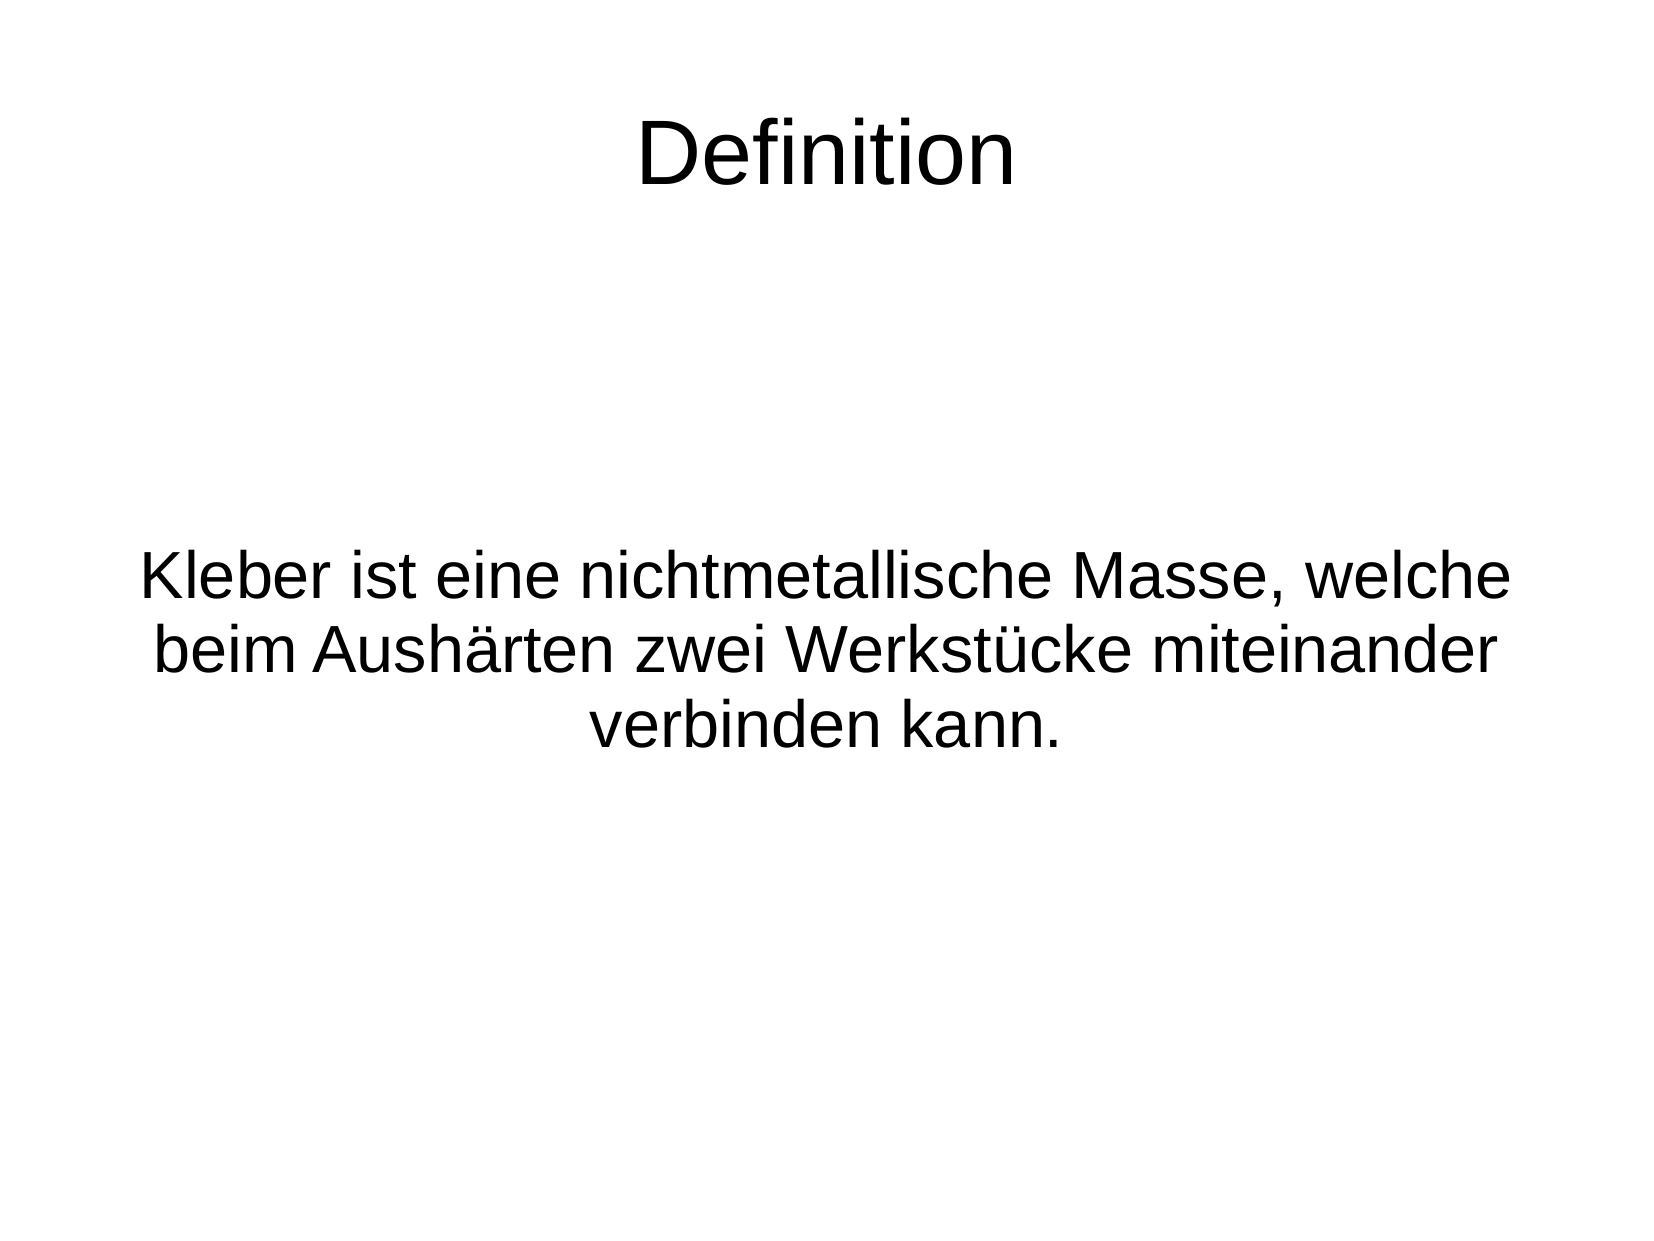

# Definition
Kleber ist eine nichtmetallische Masse, welche beim Aushärten zwei Werkstücke miteinander verbinden kann.